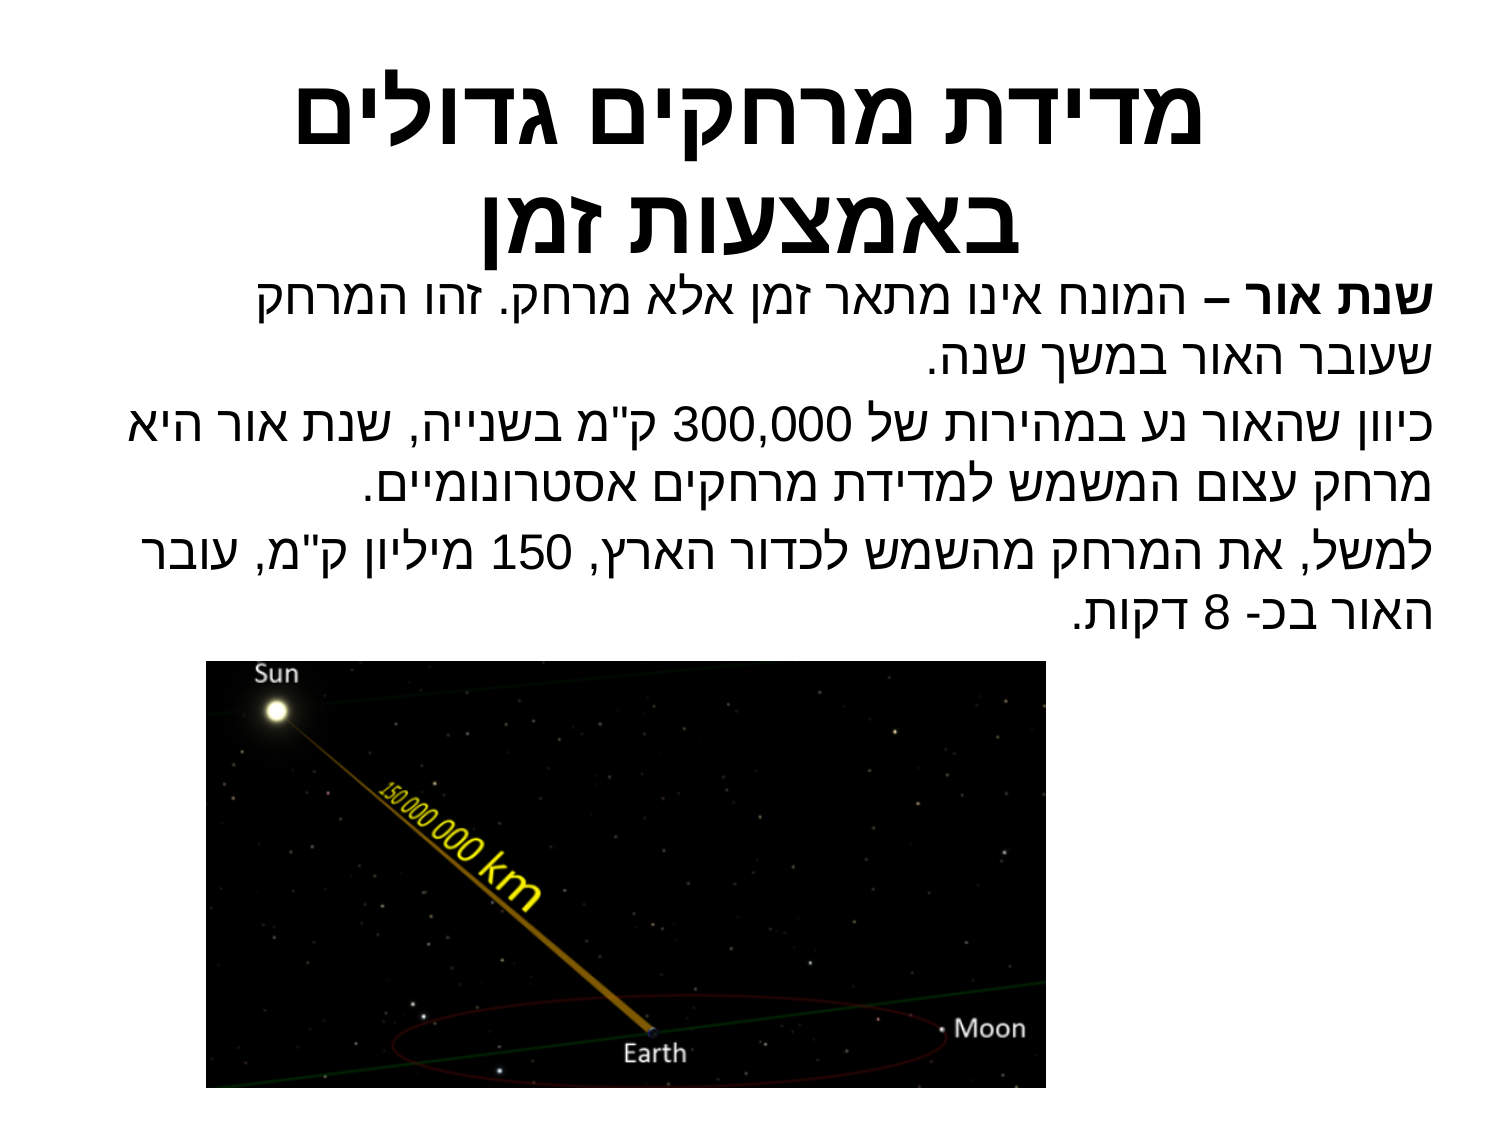

# מדידת מרחקים גדולים באמצעות זמן
שנת אור – המונח אינו מתאר זמן אלא מרחק. זהו המרחק שעובר האור במשך שנה.
כיוון שהאור נע במהירות של 300,000 ק"מ בשנייה, שנת אור היא מרחק עצום המשמש למדידת מרחקים אסטרונומיים.
למשל, את המרחק מהשמש לכדור הארץ, 150 מיליון ק"מ, עובר האור בכ- 8 דקות.